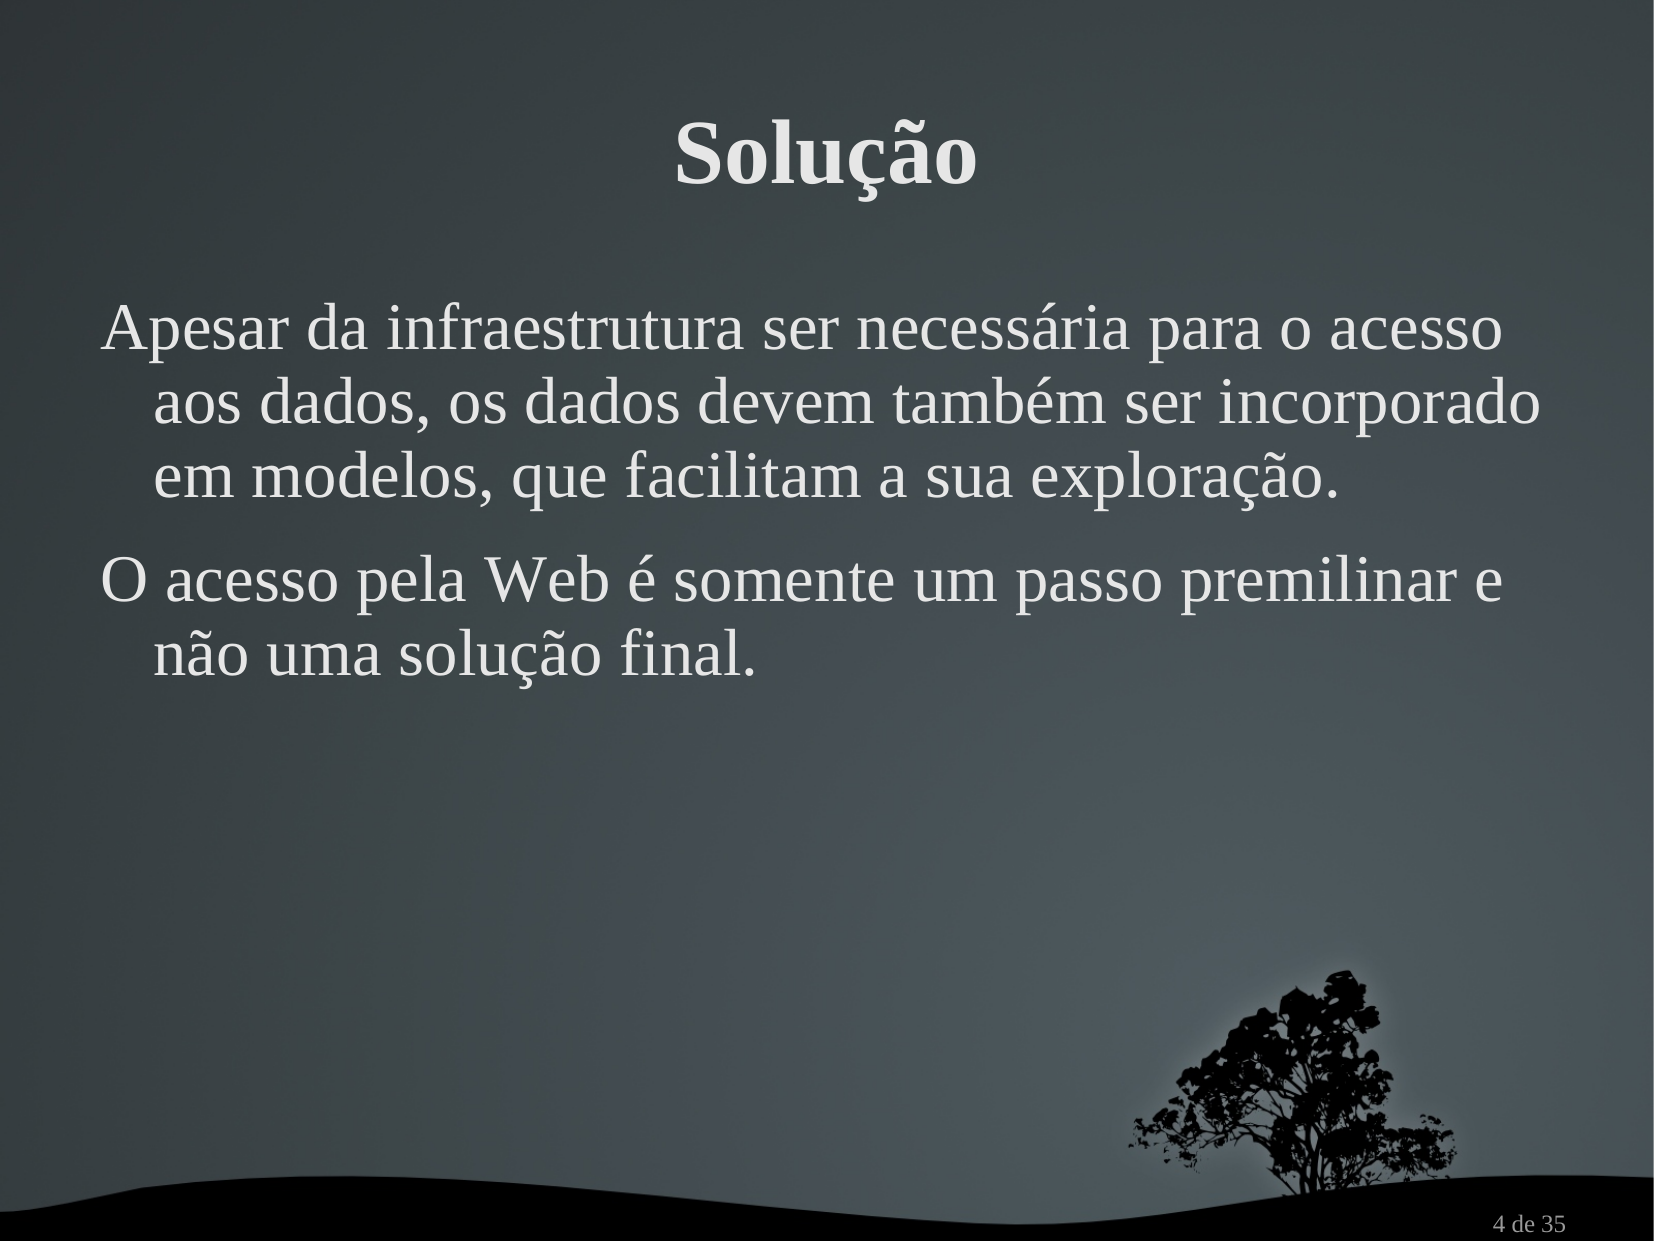

# Solução
Apesar da infraestrutura ser necessária para o acesso aos dados, os dados devem também ser incorporado em modelos, que facilitam a sua exploração.
O acesso pela Web é somente um passo premilinar e não uma solução final.
4